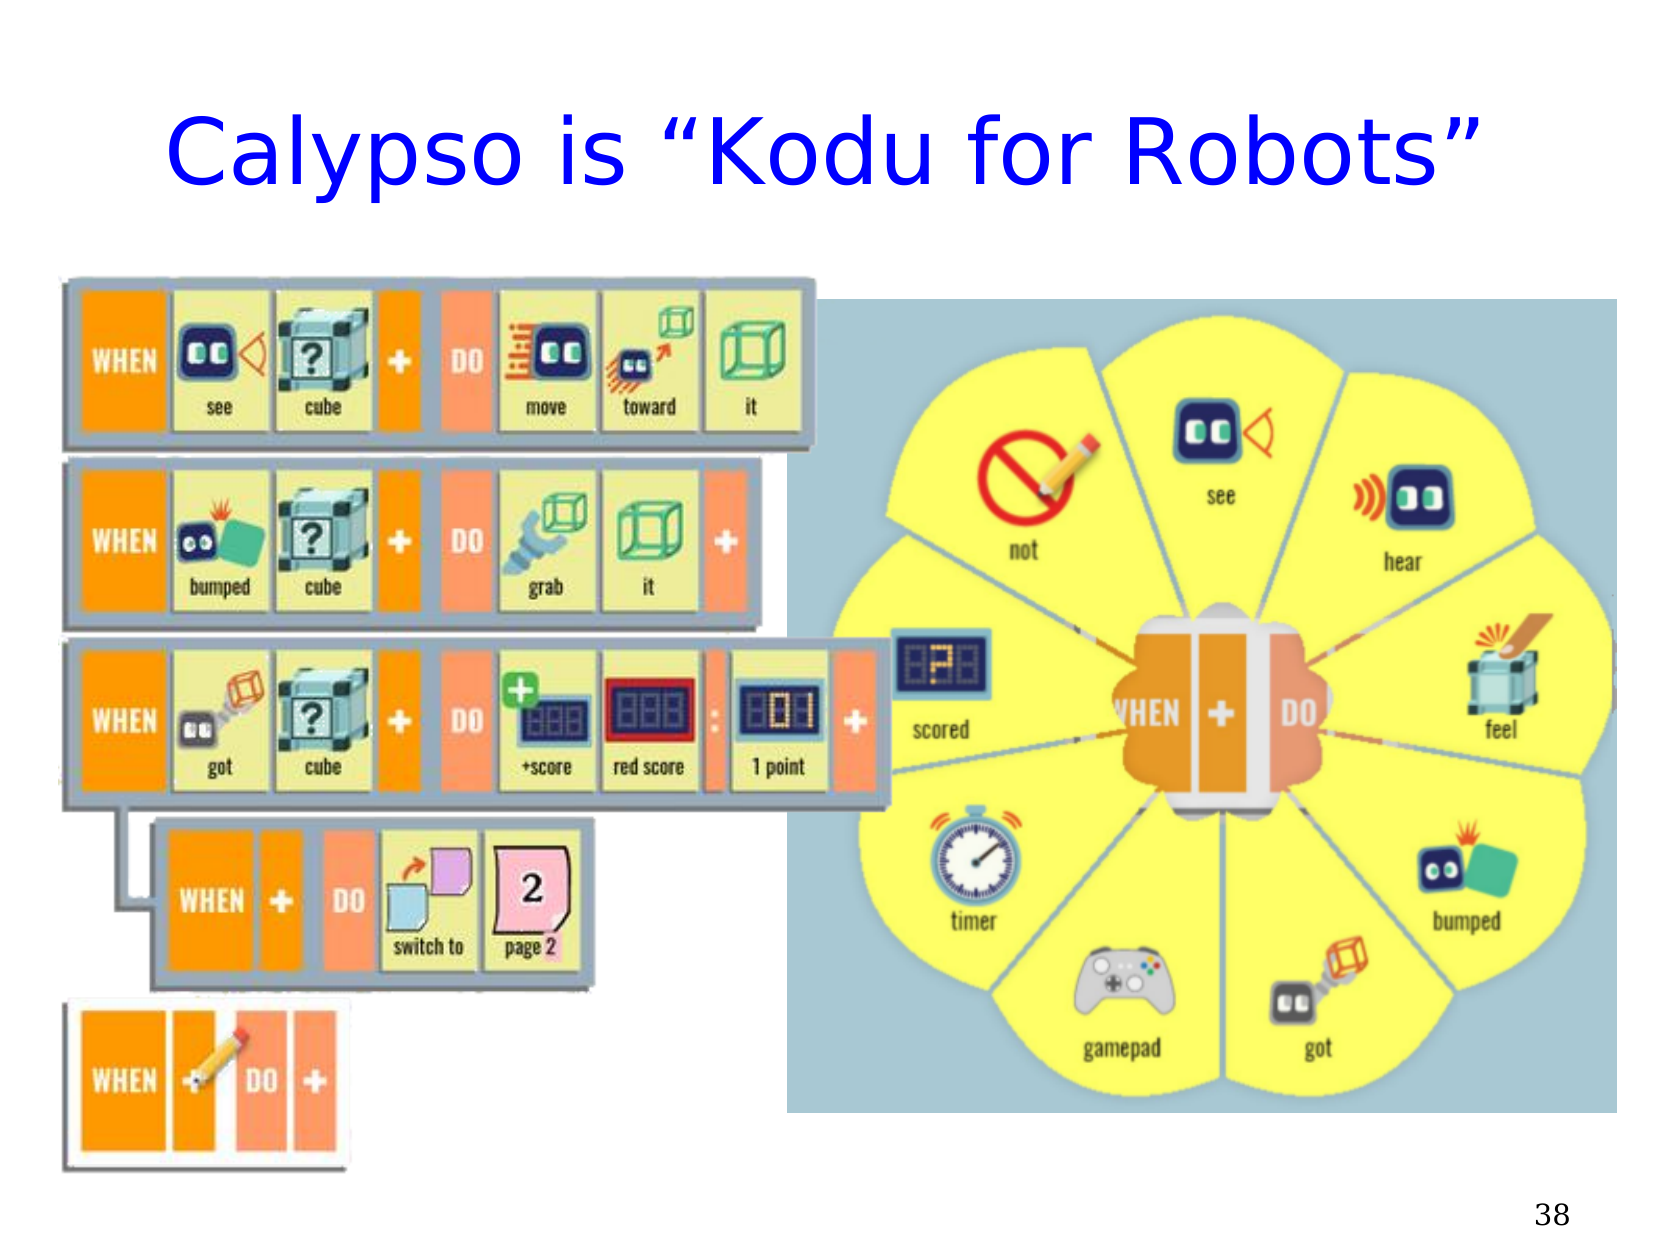

# Calypso is “Kodu for Robots”
38